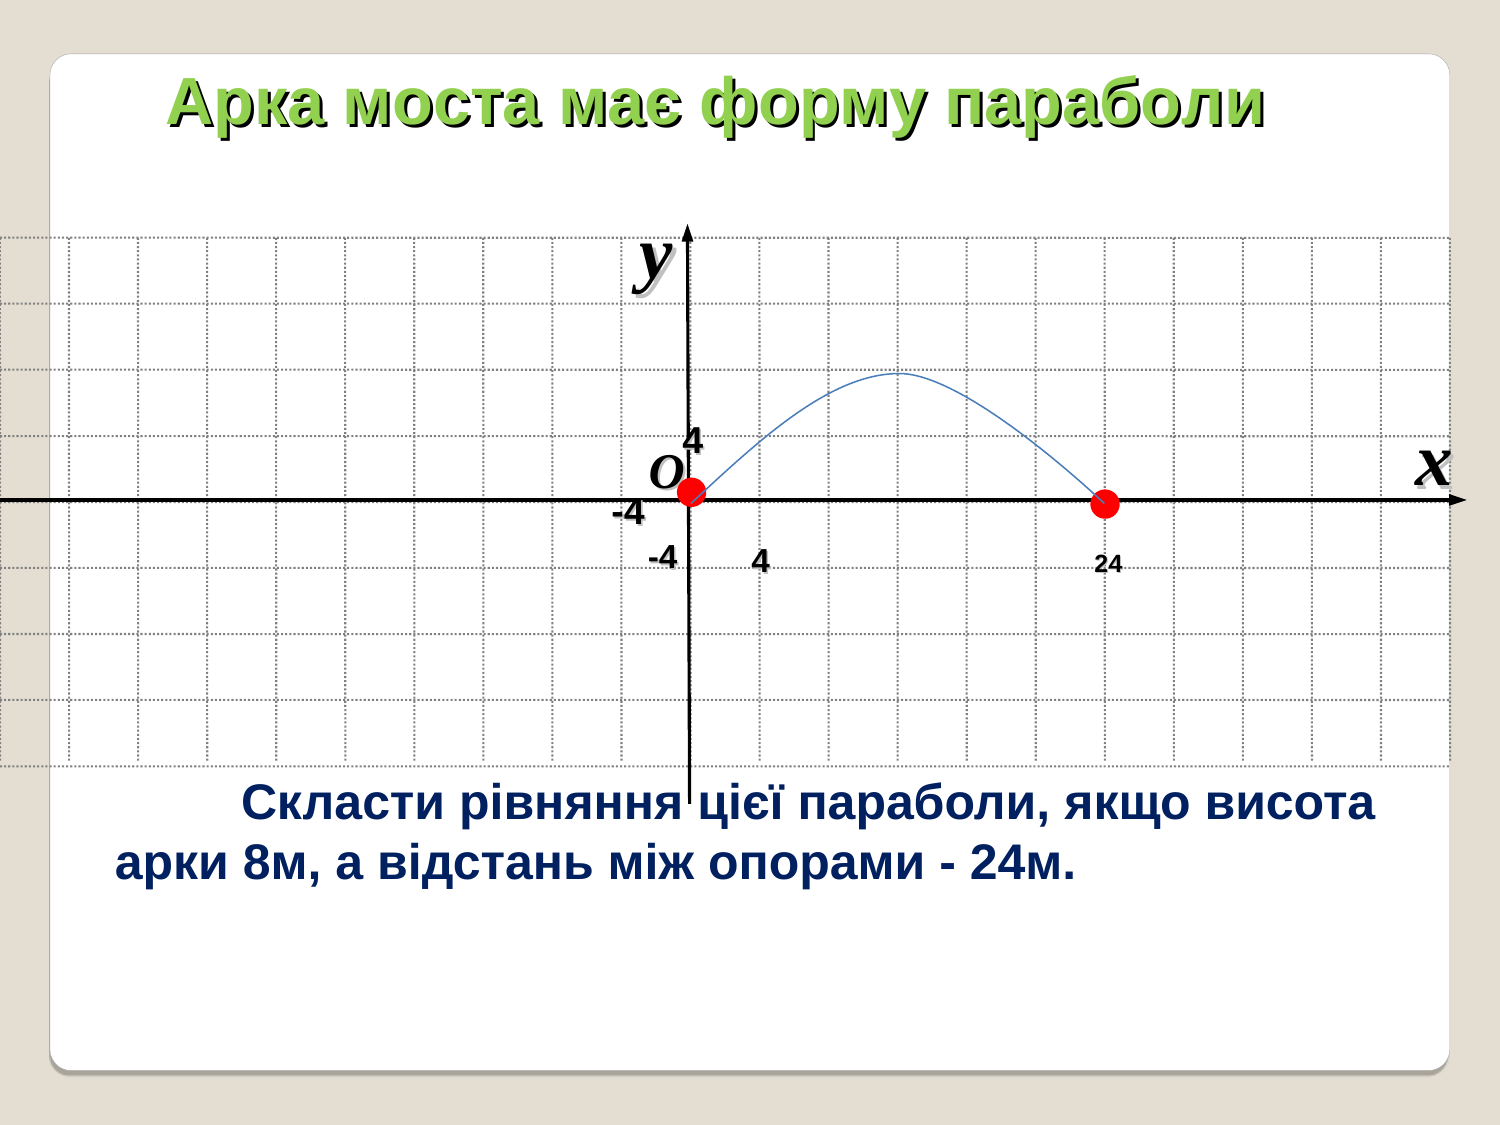

Арка моста має форму параболи
y
x
O
-4
4
-4
 24
 4
 Скласти рівняння цієї параболи, якщо висота арки 8м, а відстань між опорами - 24м.